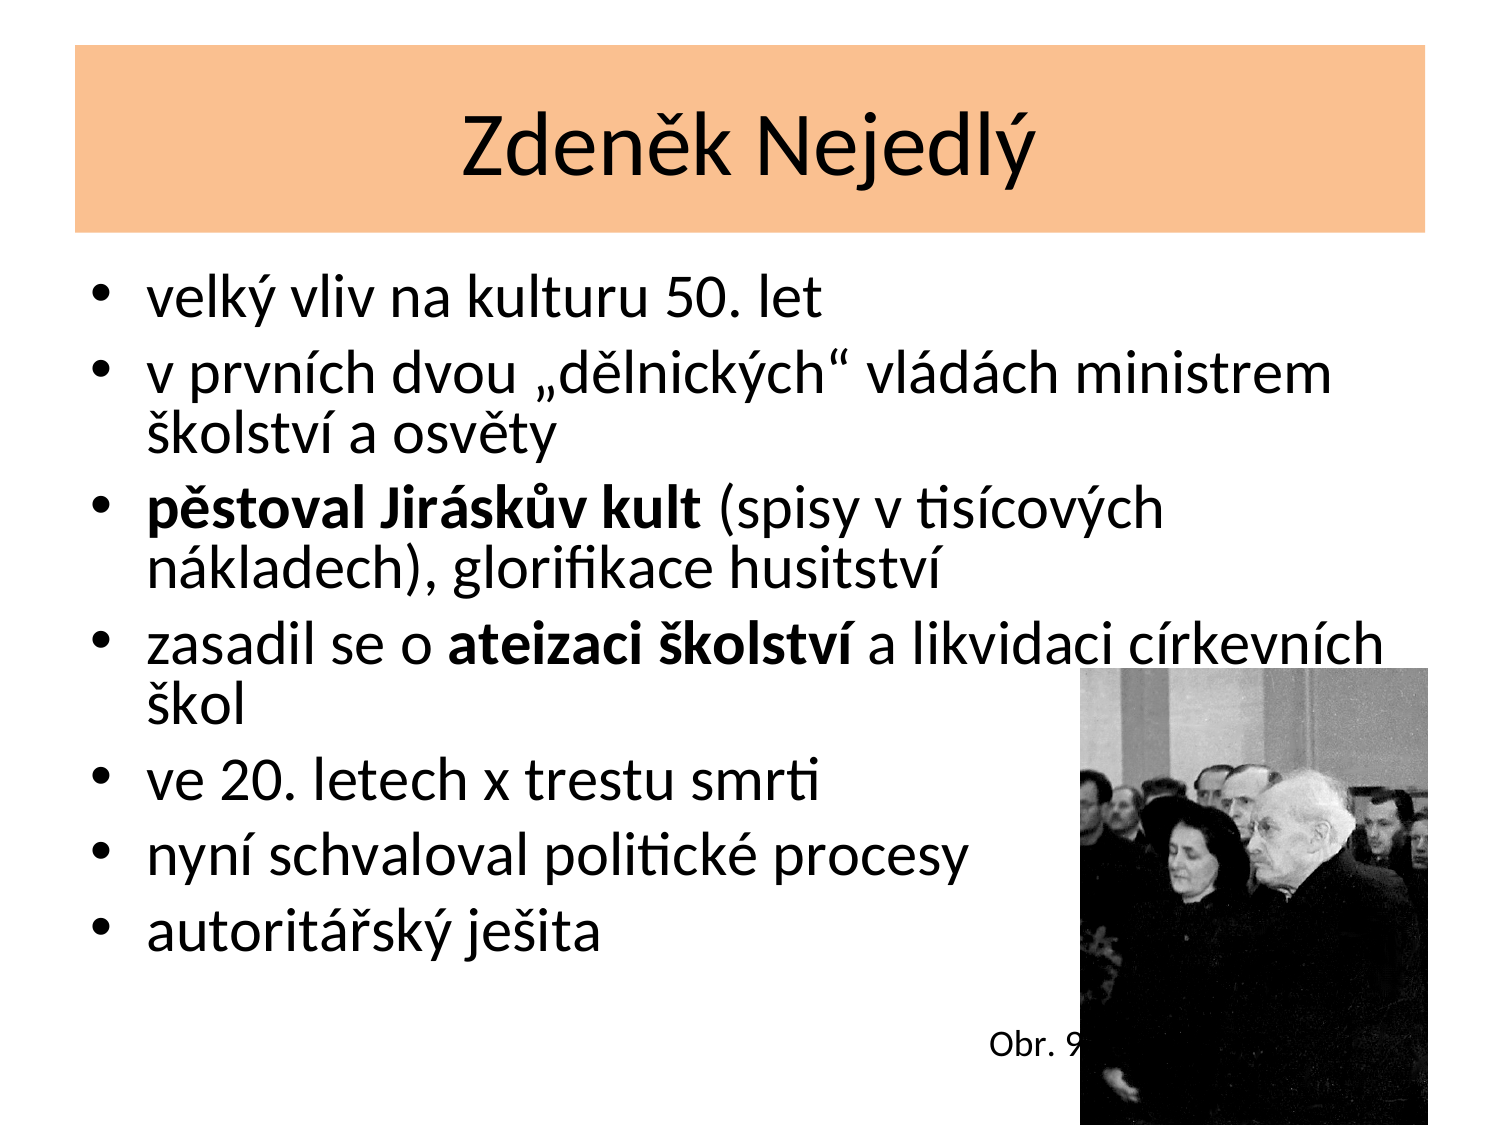

# Zdeněk Nejedlý
velký vliv na kulturu 50. let
v prvních dvou „dělnických“ vládách ministrem školství a osvěty
pěstoval Jiráskův kult (spisy v tisícových nákladech), glorifikace husitství
zasadil se o ateizaci školství a likvidaci církevních škol
ve 20. letech x trestu smrti
nyní schvaloval politické procesy
autoritářský ješita
Obr. 9